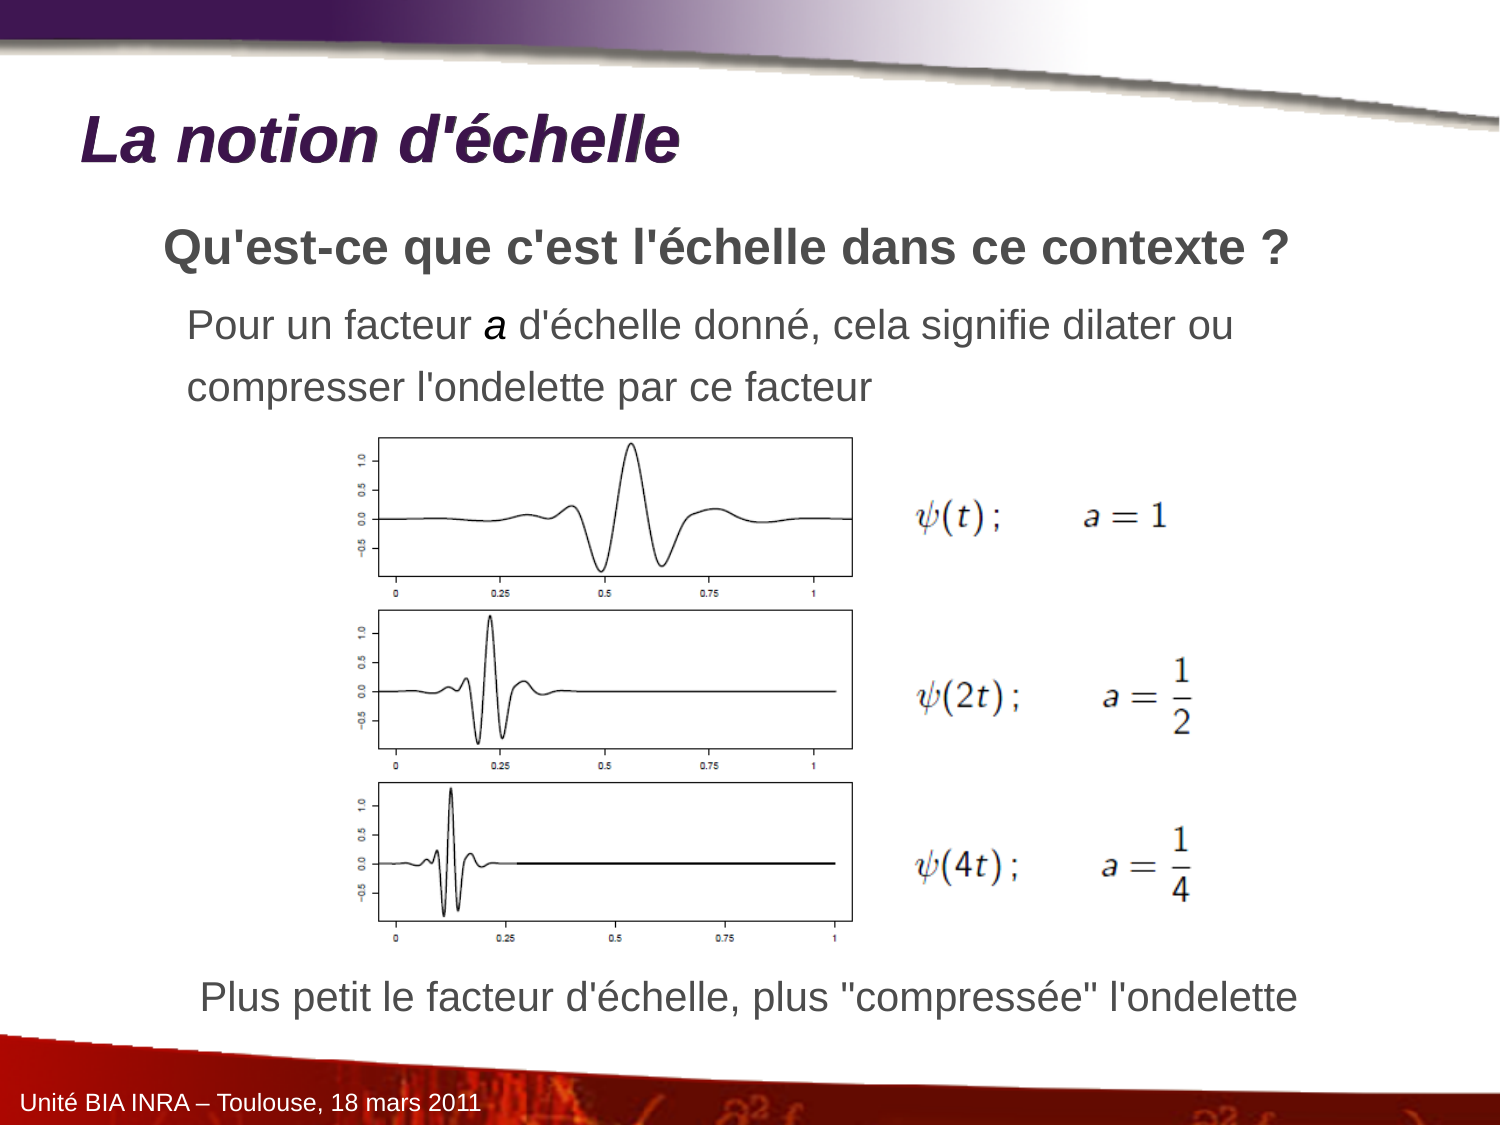

La notion d'échelle
Qu'est-ce que c'est l'échelle dans ce contexte ?
 Pour un facteur a d'échelle donné, cela signifie dilater ou compresser l'ondelette par ce facteur
# Plus petit le facteur d'échelle, plus "compressée" l'ondelette